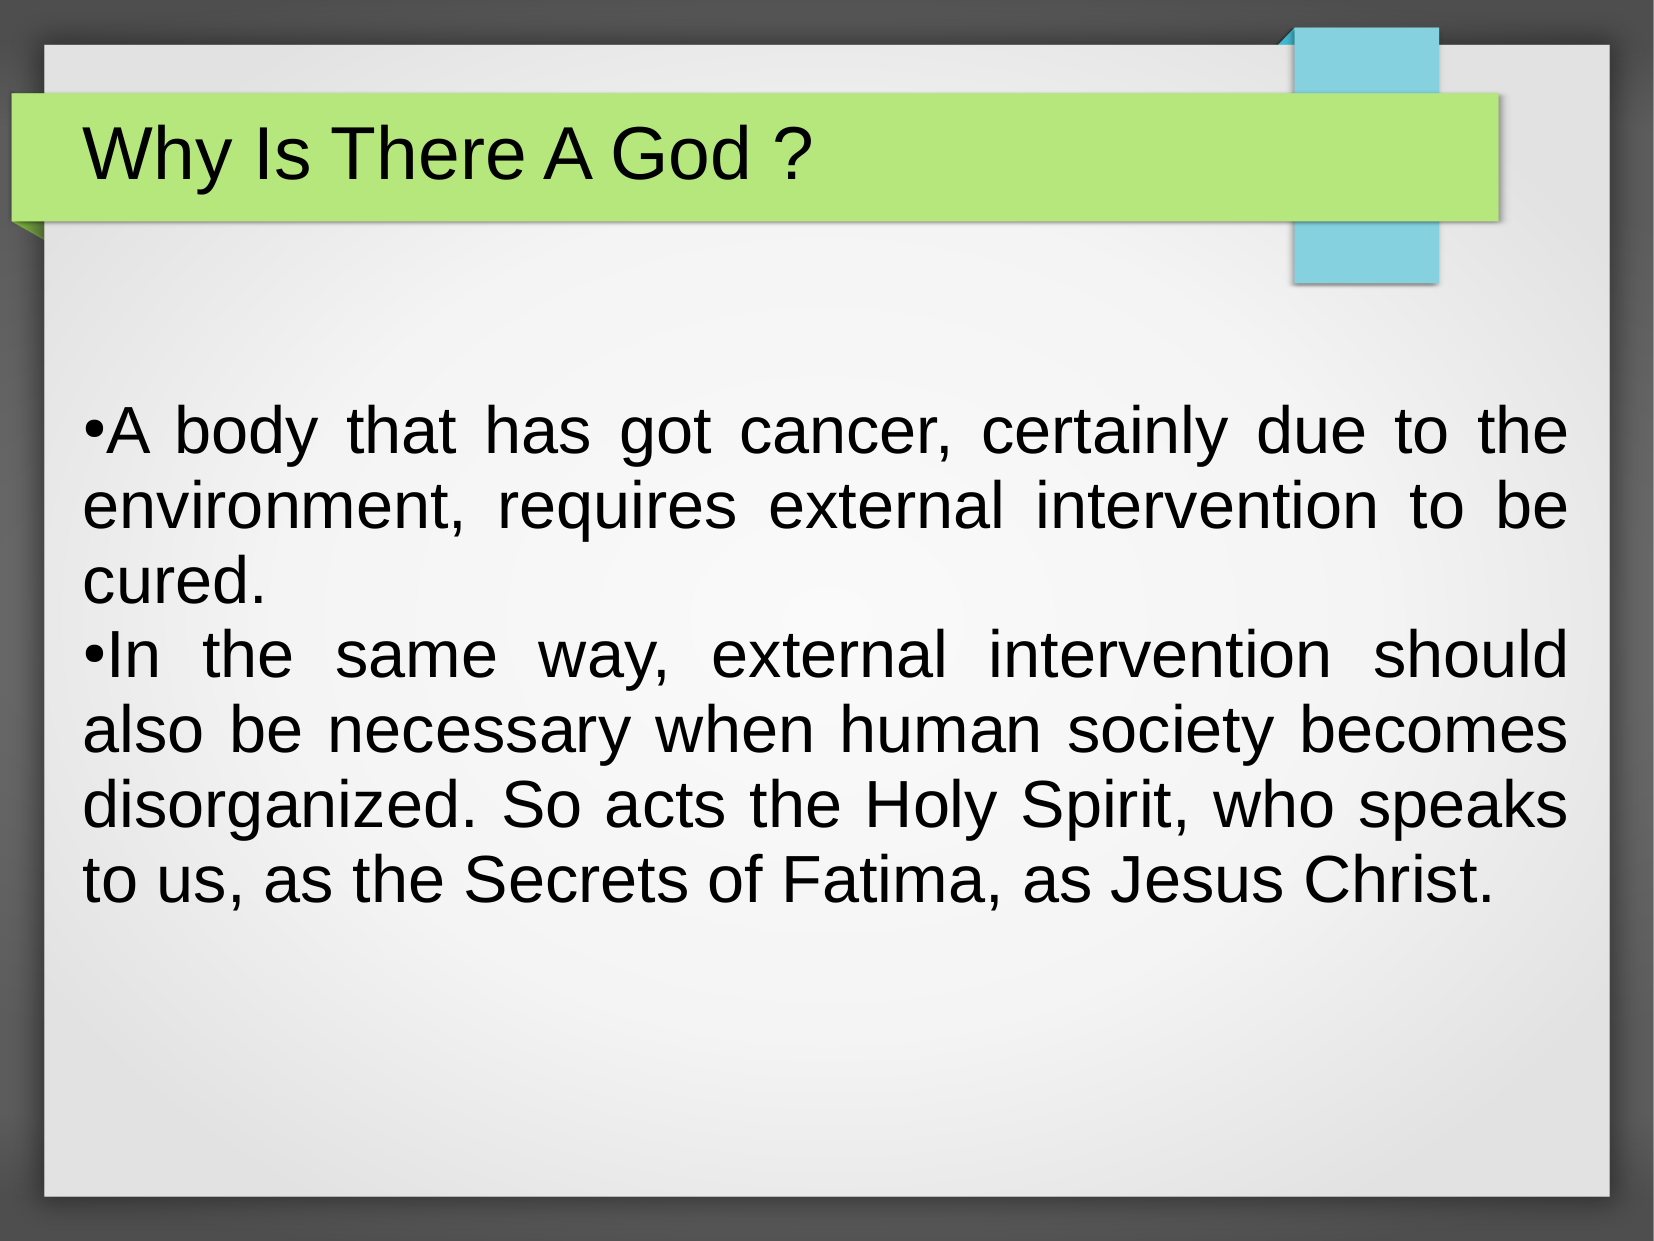

# Why Is There A God ?
A body that has got cancer, certainly due to the environment, requires external intervention to be cured.
In the same way, external intervention should also be necessary when human society becomes disorganized. So acts the Holy Spirit, who speaks to us, as the Secrets of Fatima, as Jesus Christ.